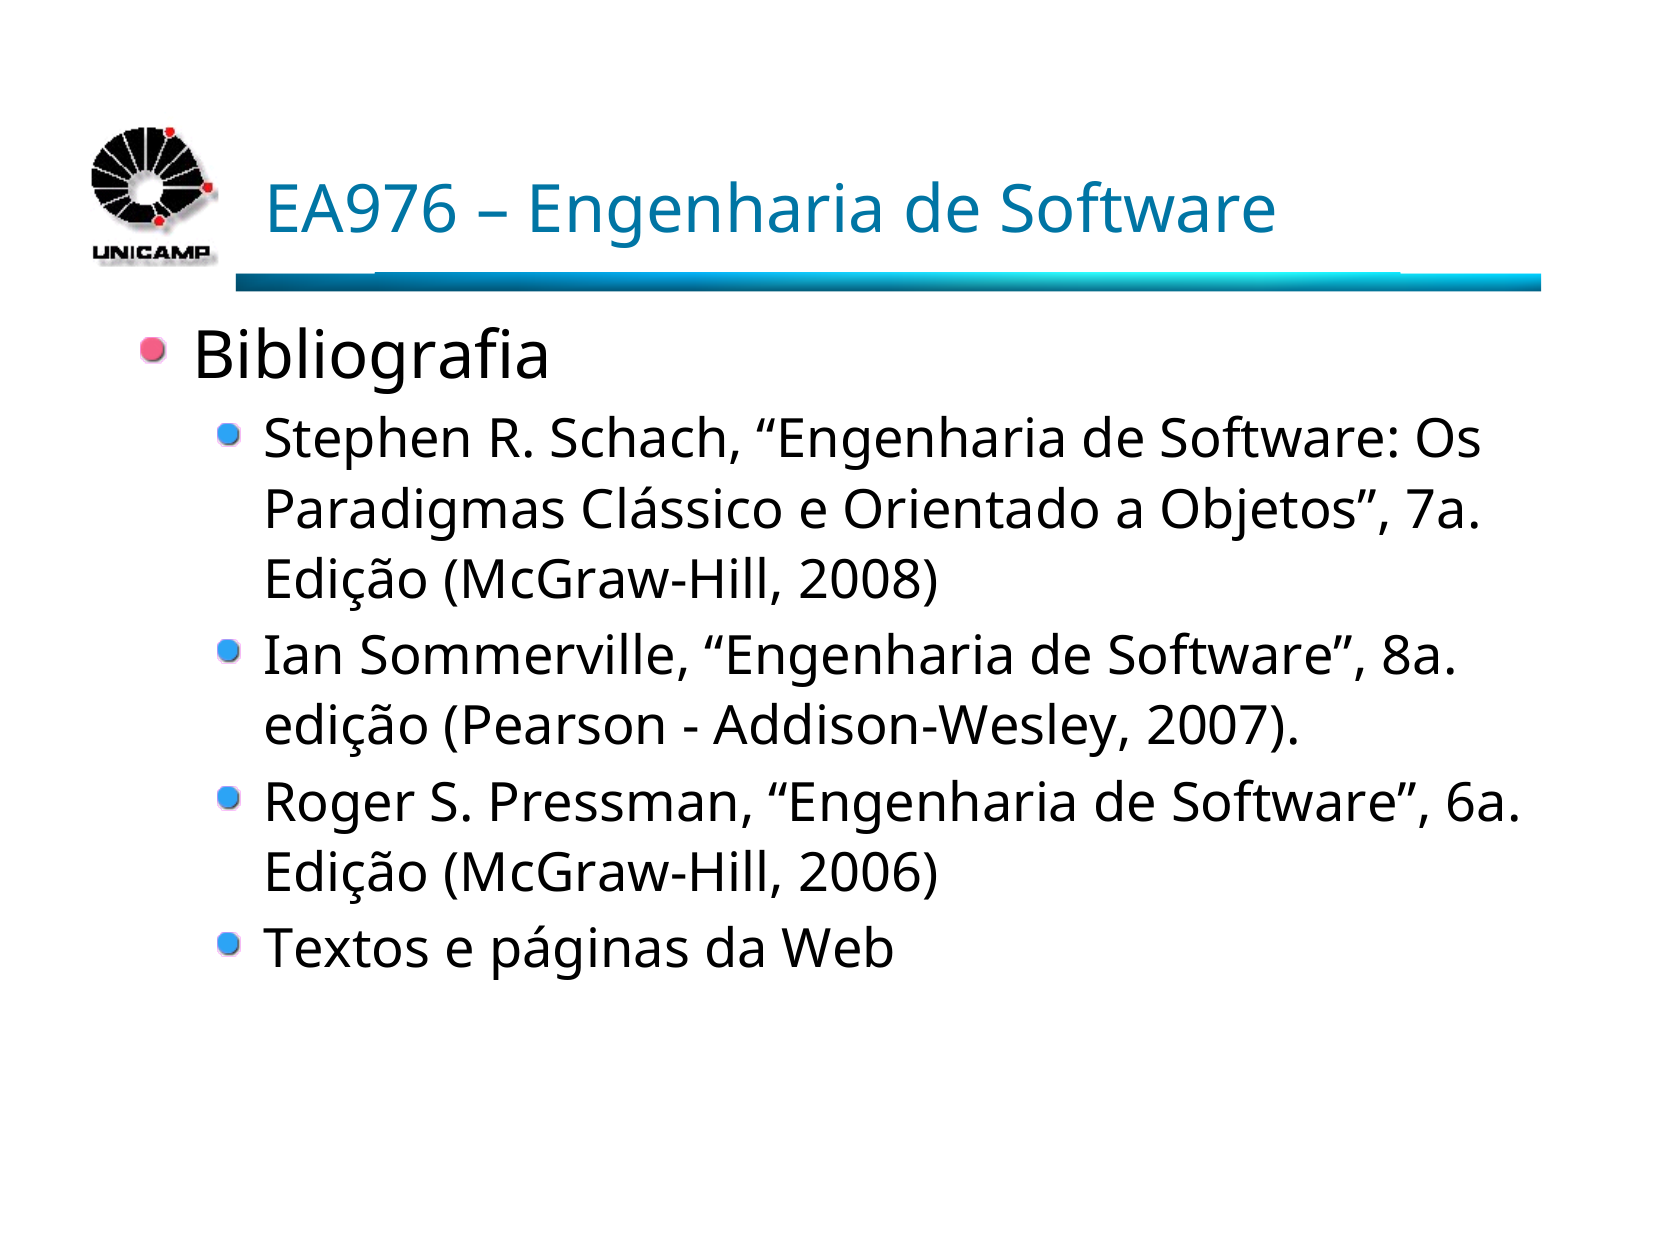

# EA976 – Engenharia de Software
Bibliografia
Stephen R. Schach, “Engenharia de Software: Os Paradigmas Clássico e Orientado a Objetos”, 7a. Edição (McGraw-Hill, 2008)
Ian Sommerville, “Engenharia de Software”, 8a. edição (Pearson - Addison-Wesley, 2007).
Roger S. Pressman, “Engenharia de Software”, 6a. Edição (McGraw-Hill, 2006)
Textos e páginas da Web